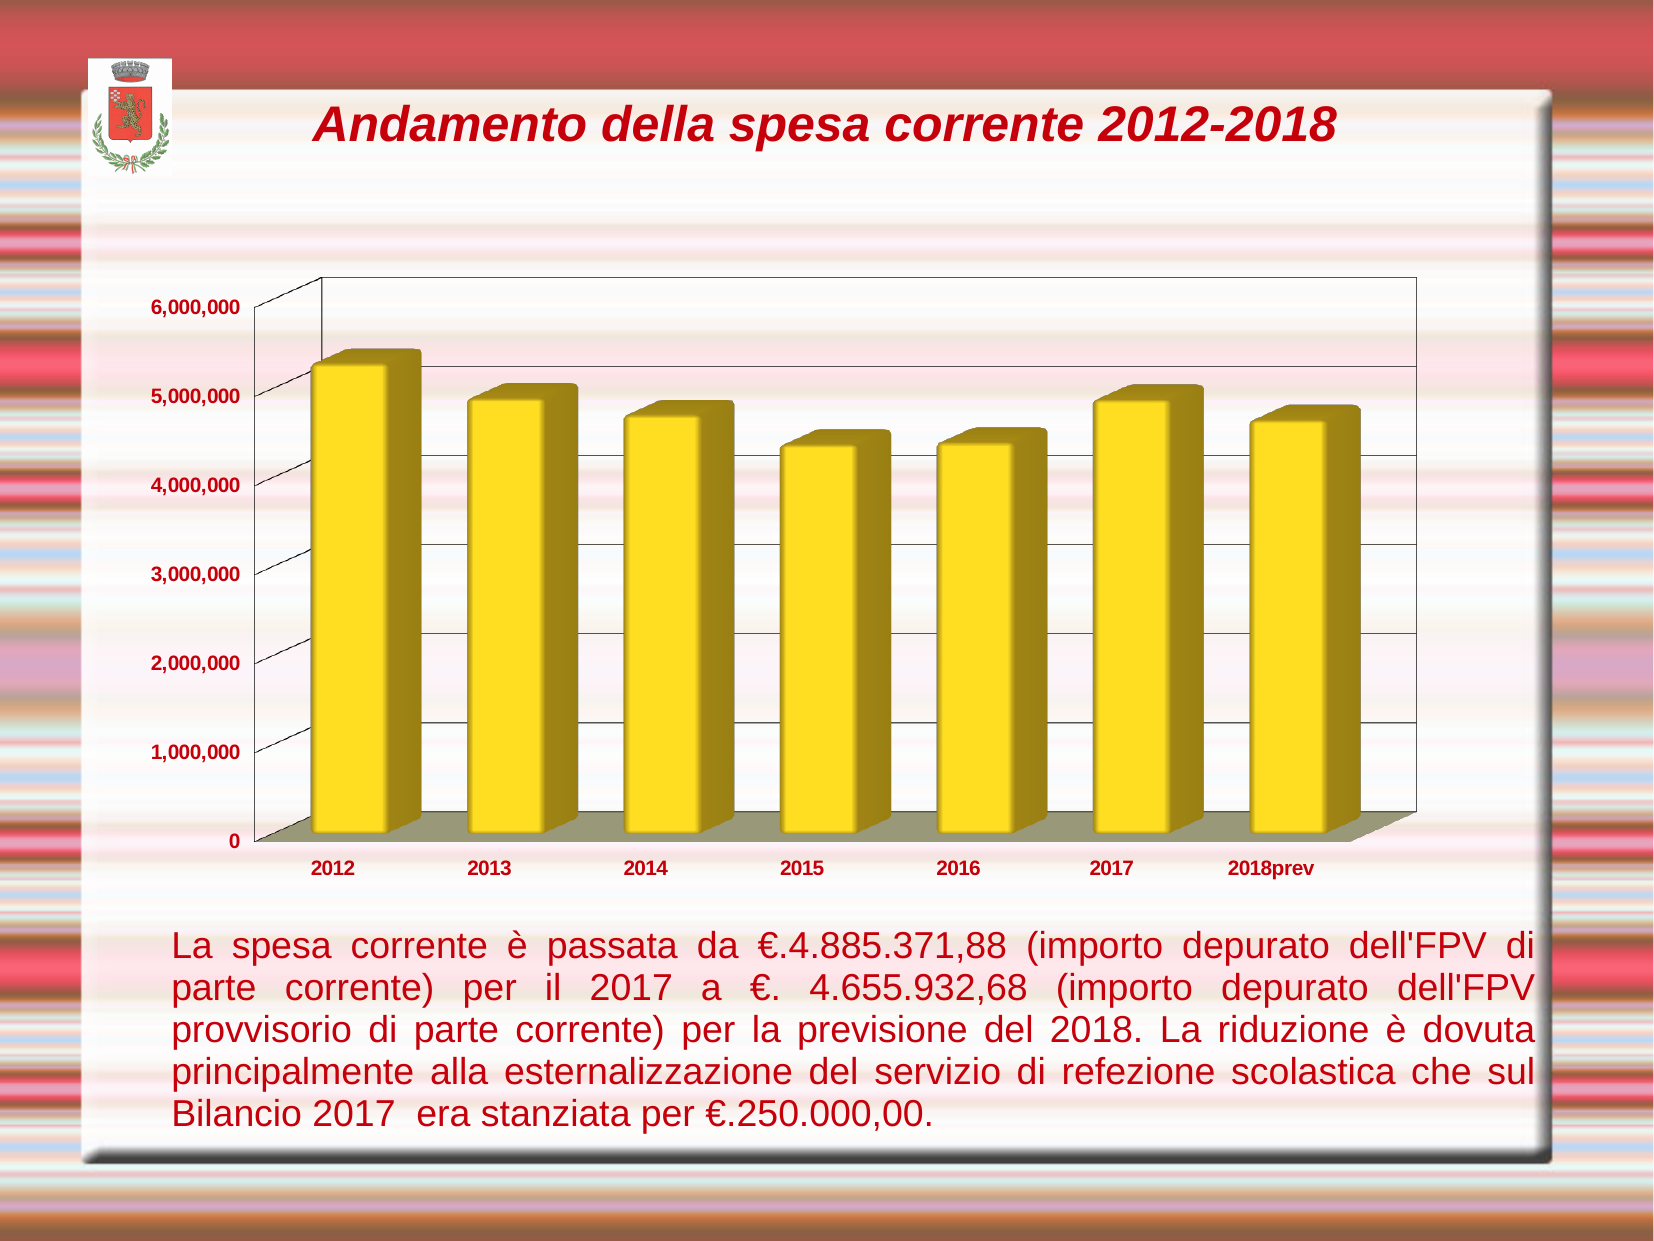

# Andamento della spesa corrente 2012-2018
[unsupported chart]
La spesa corrente è passata da €.4.885.371,88 (importo depurato dell'FPV di parte corrente) per il 2017 a €. 4.655.932,68 (importo depurato dell'FPV provvisorio di parte corrente) per la previsione del 2018. La riduzione è dovuta principalmente alla esternalizzazione del servizio di refezione scolastica che sul Bilancio 2017 era stanziata per €.250.000,00.